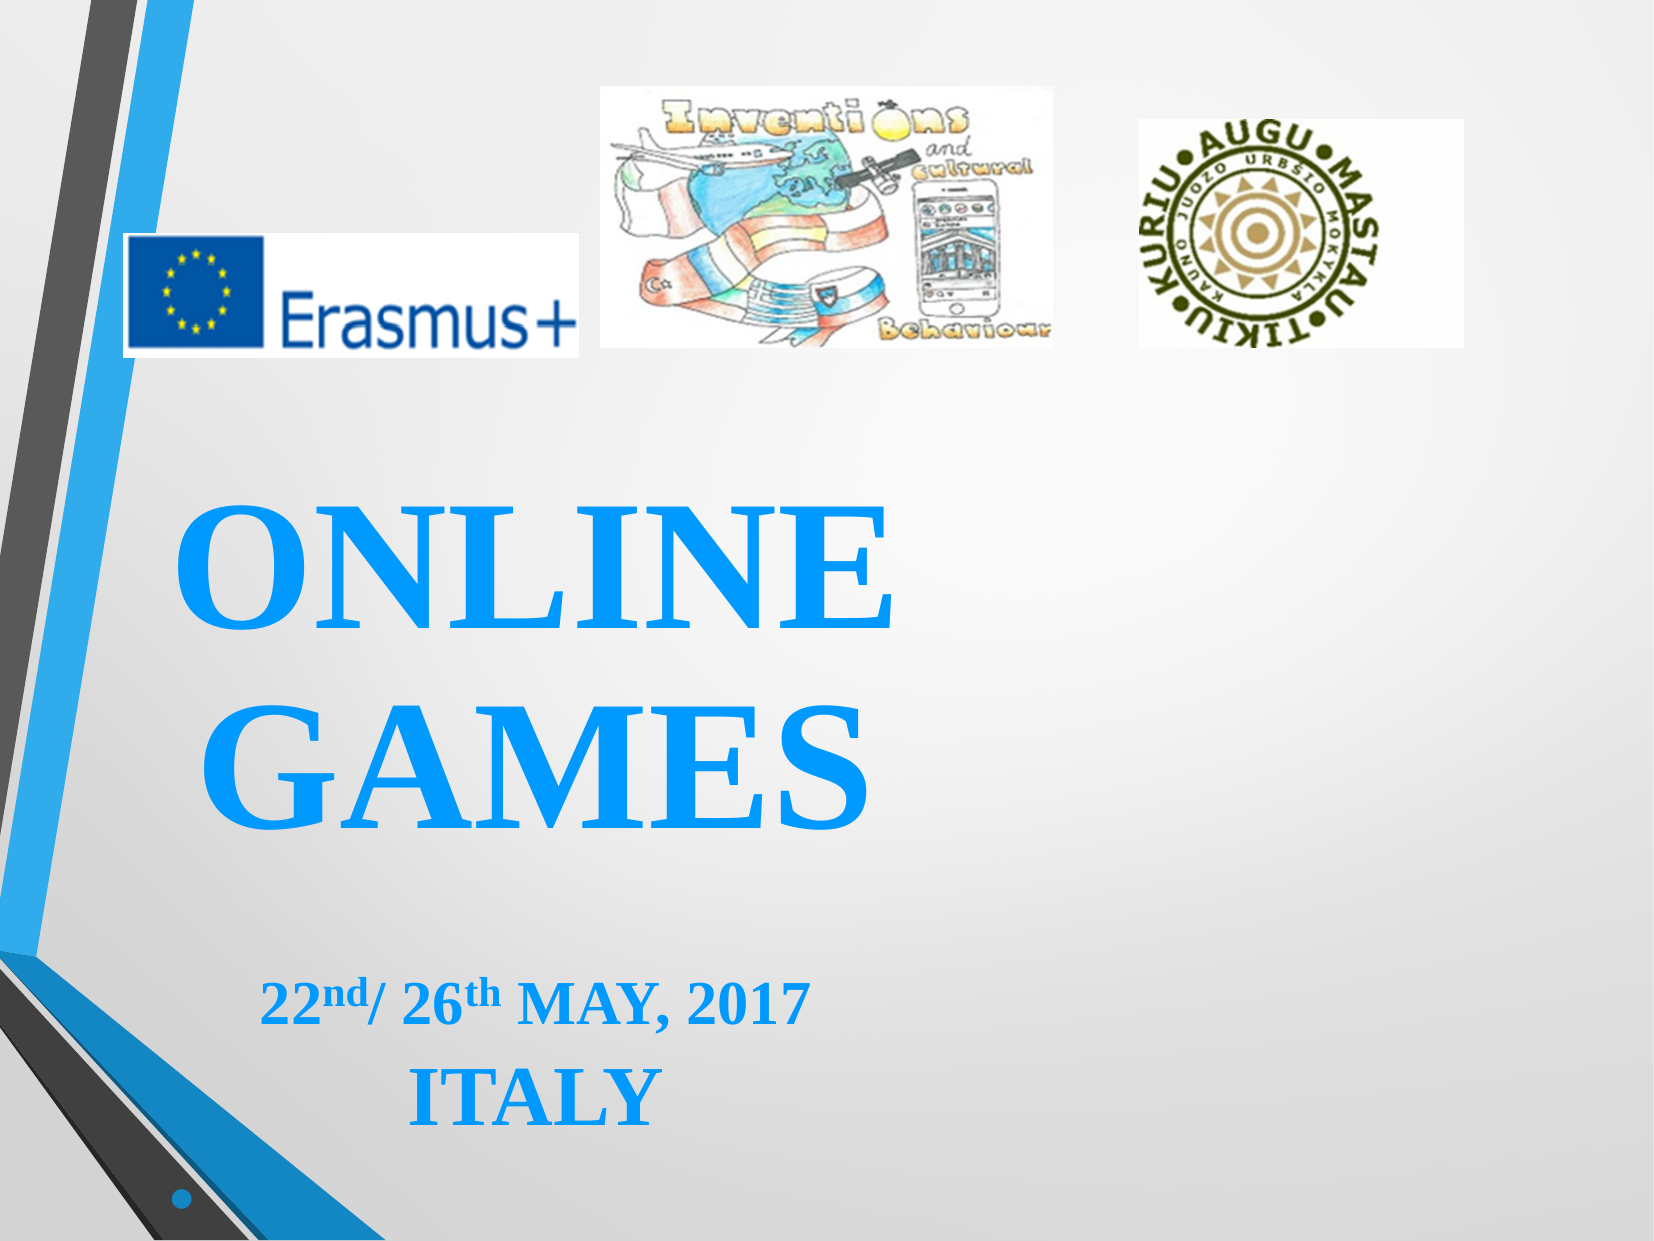

# ONLINE GAMES
22nd/ 26th MAY, 2017
ITALY